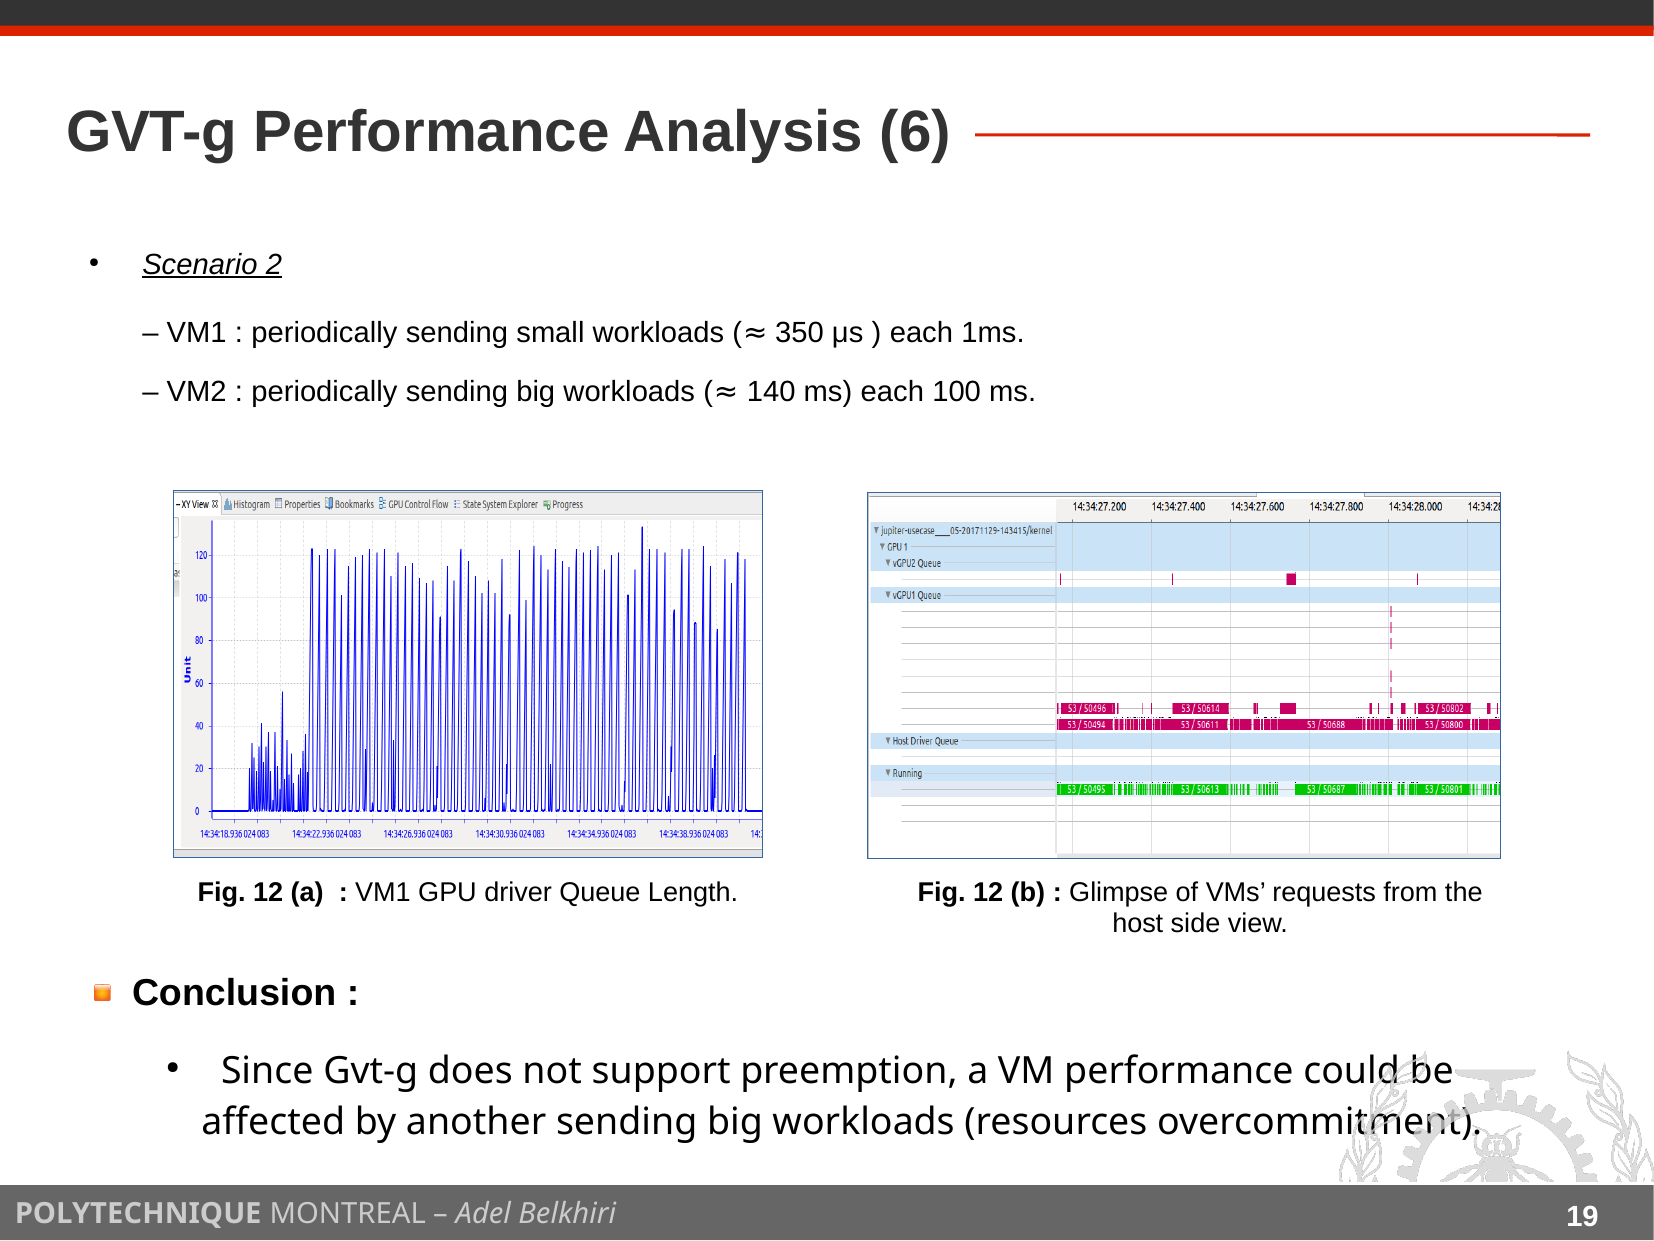

GVT-g Performance Analysis (6)
# Scenario 2
– VM1 : periodically sending small workloads (≈ 350 μs ) each 1ms.
– VM2 : periodically sending big workloads (≈ 140 ms) each 100 ms.
Fig. 12 (a) : VM1 GPU driver Queue Length.
Fig. 12 (b) : Glimpse of VMs’ requests from the host side view.
 Conclusion :
 Since Gvt-g does not support preemption, a VM performance could be affected by another sending big workloads (resources overcommitment).
POLYTECHNIQUE MONTREAL – Adel Belkhiri
19